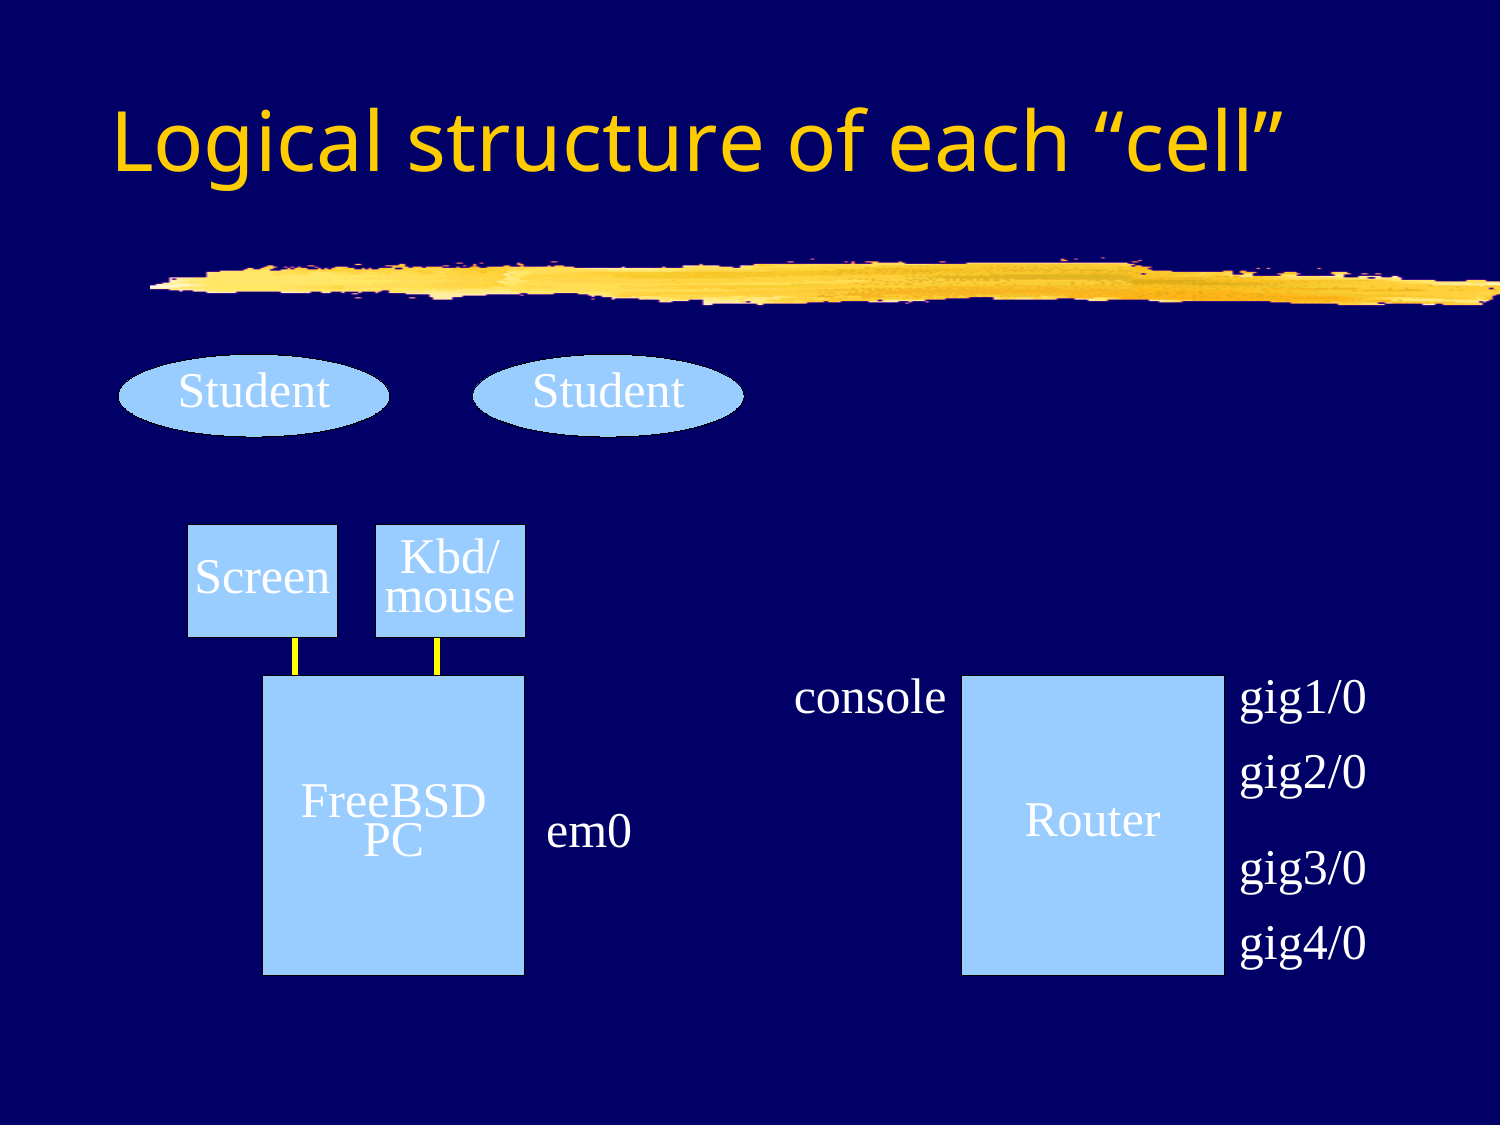

# Logical structure of each “cell”
Student
Student
Screen
Kbd/
mouse
FreeBSD
PC
console
Router
gig1/0
gig2/0
em0
gig3/0
gig4/0